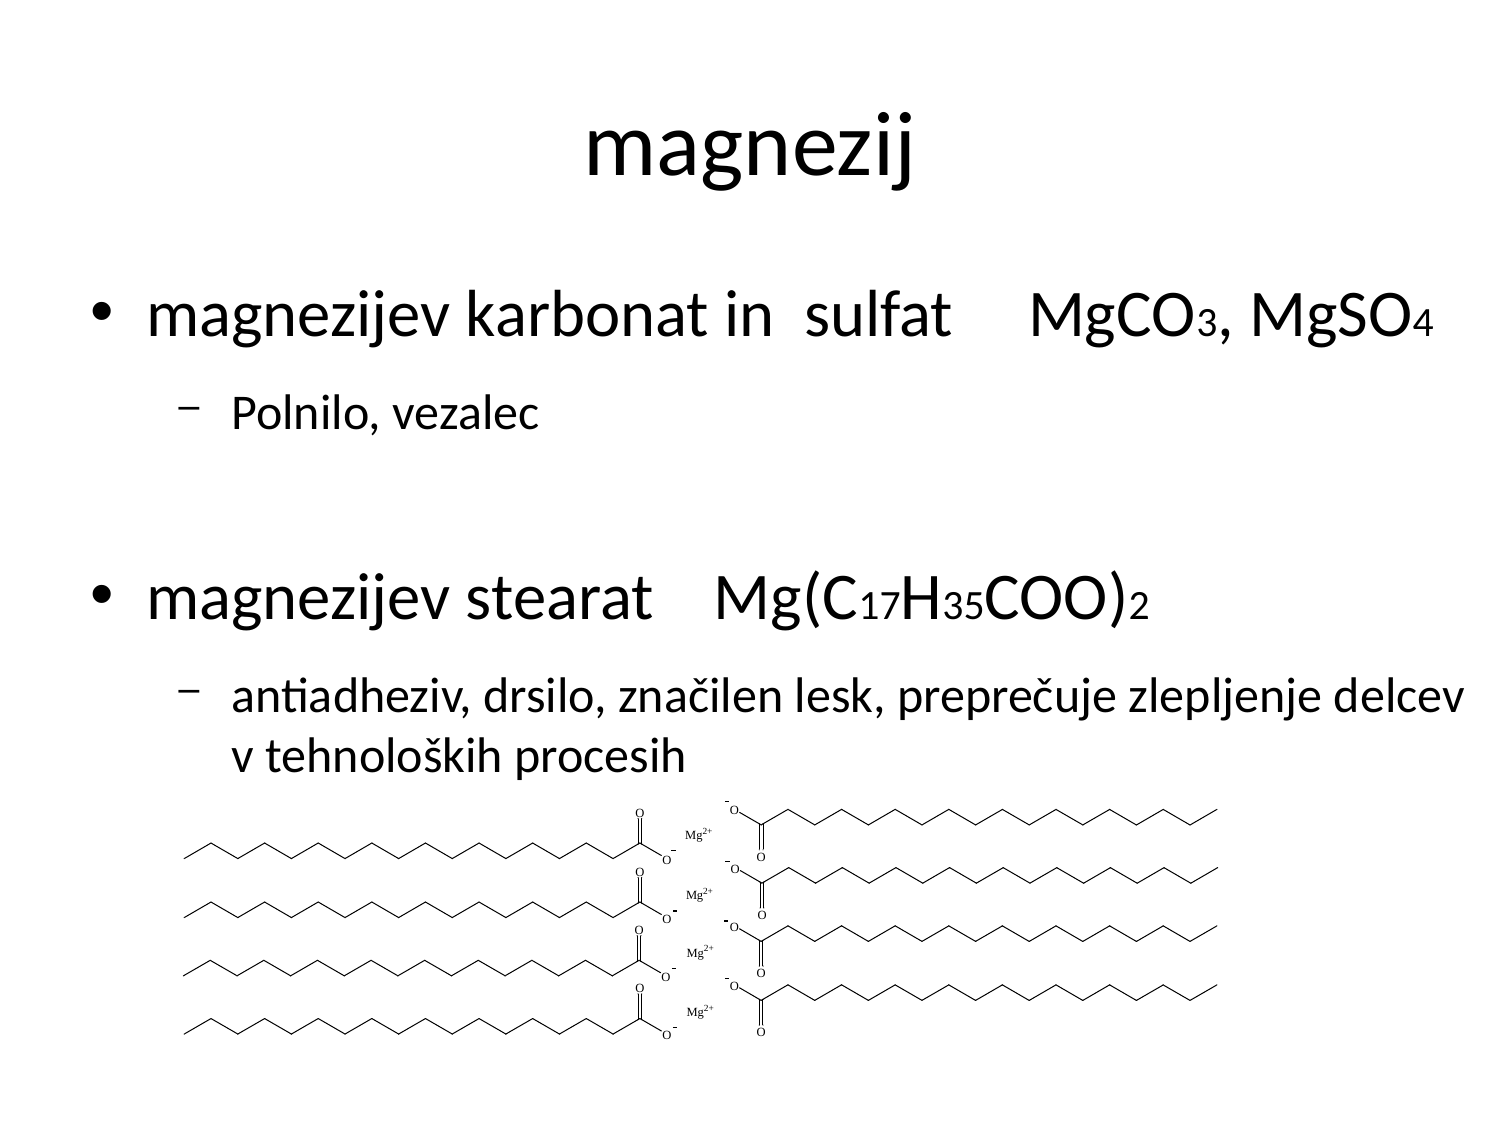

# magnezij
magnezijev karbonat in sulfat MgCO3, MgSO4
Polnilo, vezalec
magnezijev stearat Mg(C17H35COO)2
antiadheziv, drsilo, značilen lesk, preprečuje zlepljenje delcev v tehnoloških procesih